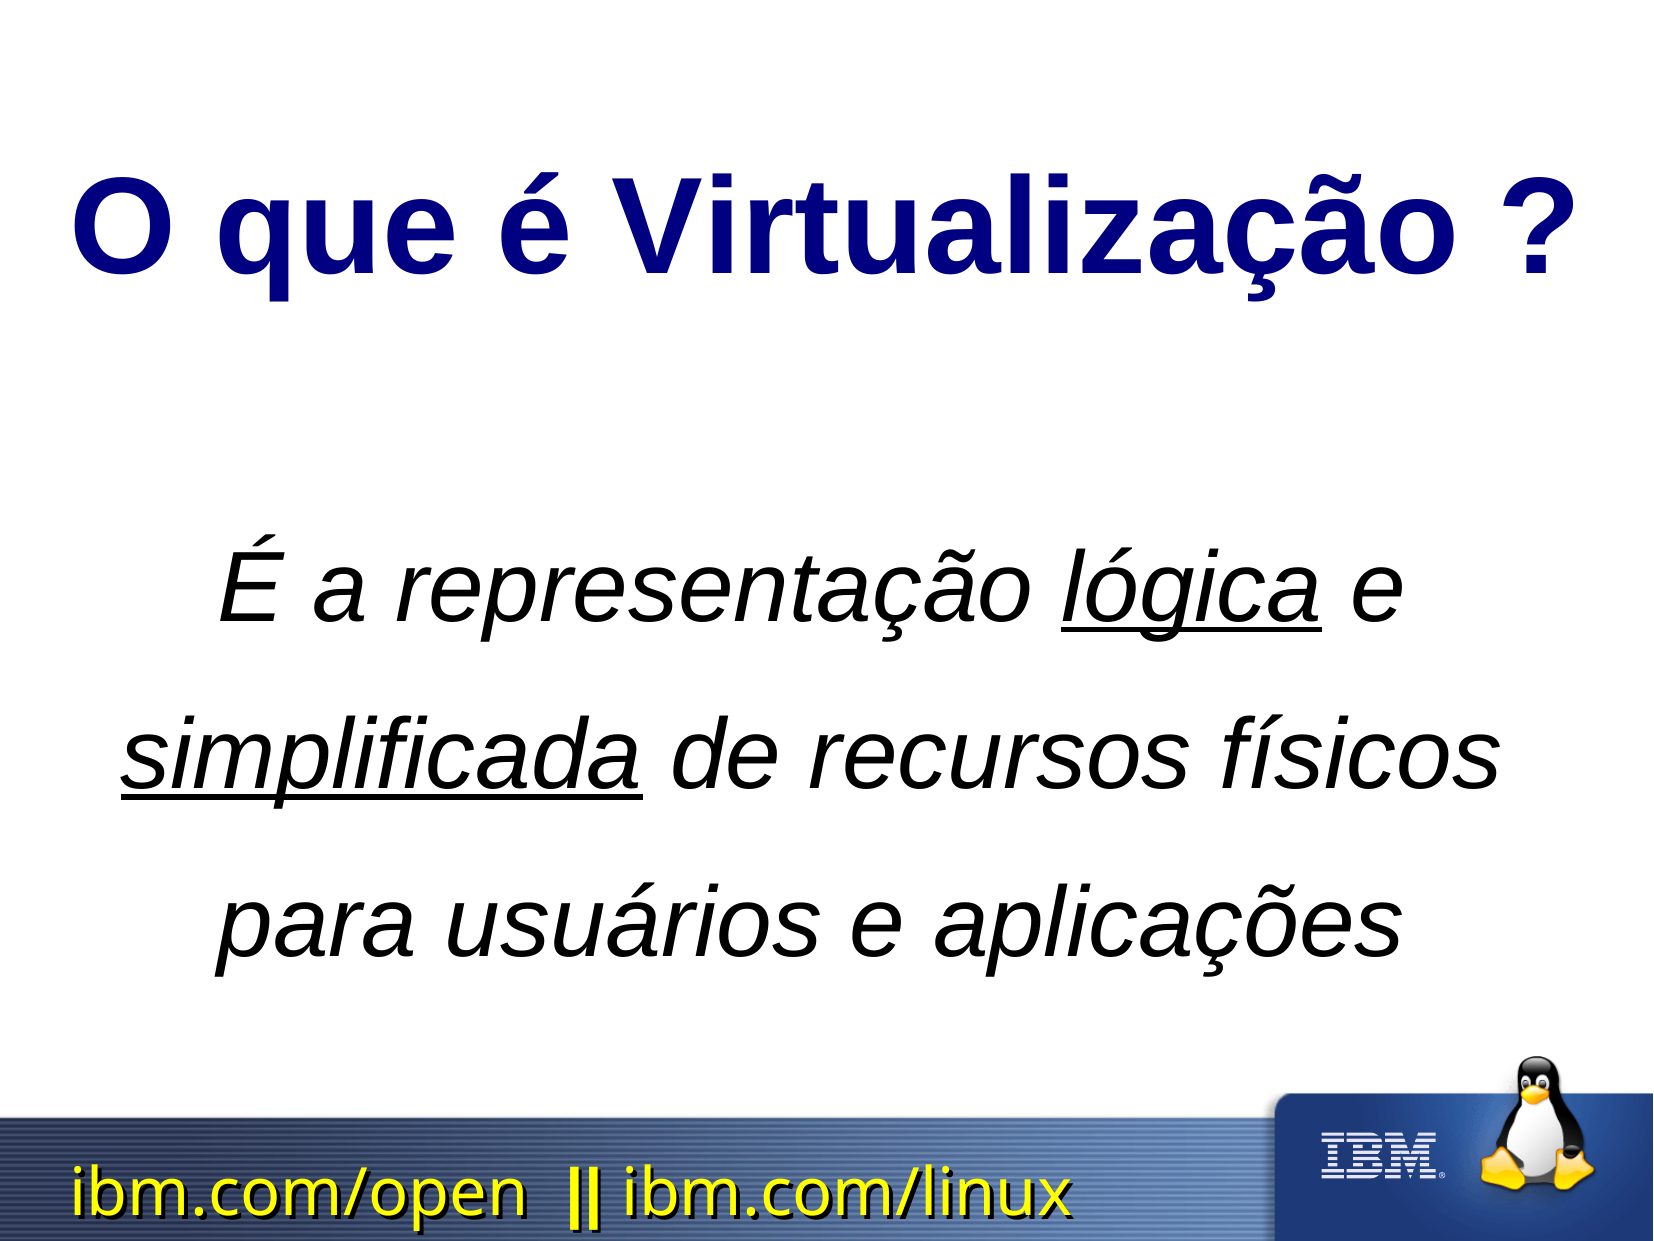

O que é Virtualização ?
É a representação lógica e simplificada de recursos físicos para usuários e aplicações